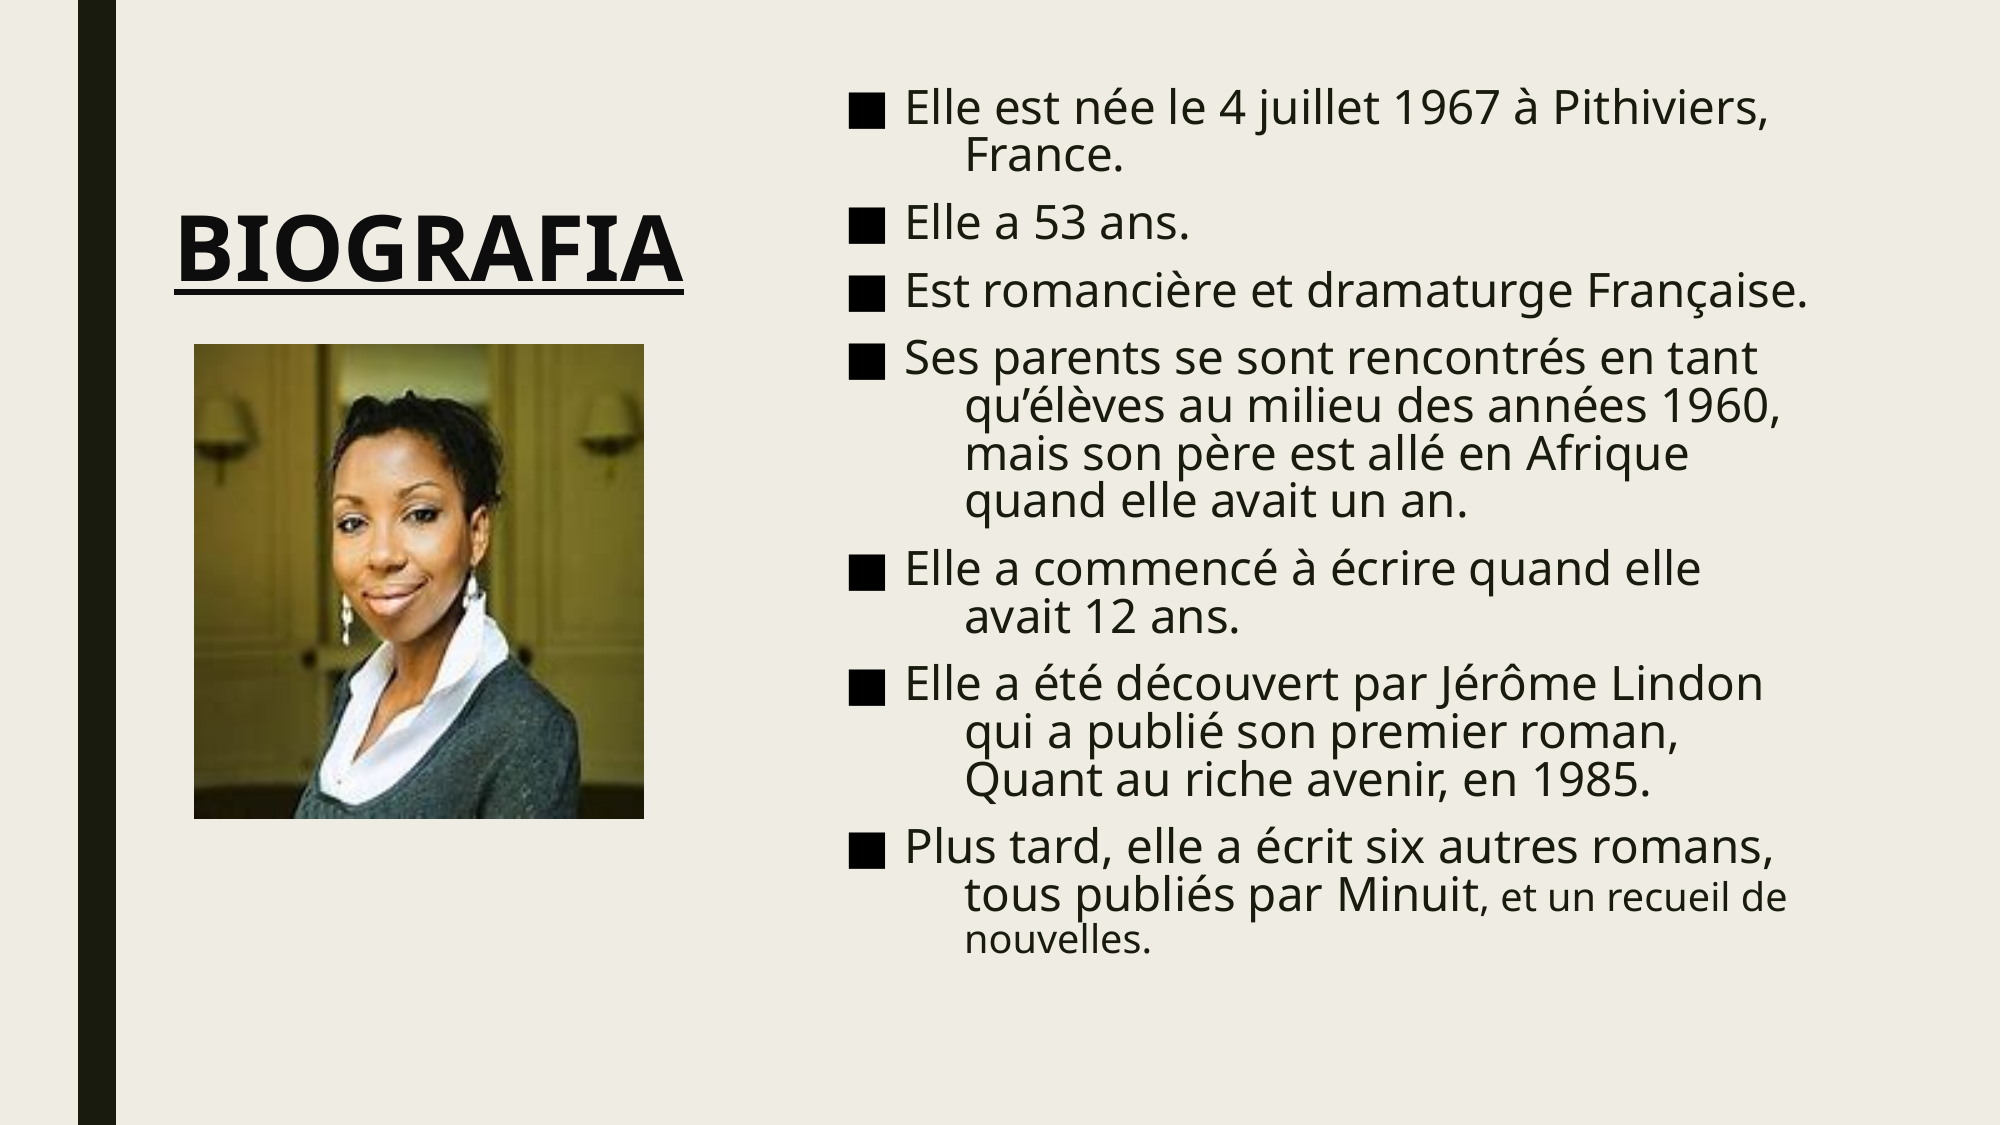

Elle est née le 4 juillet 1967 à Pithiviers, France.
Elle a 53 ans.
Est romancière et dramaturge Française.
Ses parents se sont rencontrés en tant qu’élèves au milieu des années 1960, mais son père est allé en Afrique quand elle avait un an.
Elle a commencé à écrire quand elle avait 12 ans.
Elle a été découvert par Jérôme Lindon qui a publié son premier roman, Quant au riche avenir, en 1985.
Plus tard, elle a écrit six autres romans, tous publiés par Minuit, et un recueil de nouvelles.
# BIOGRAFIA